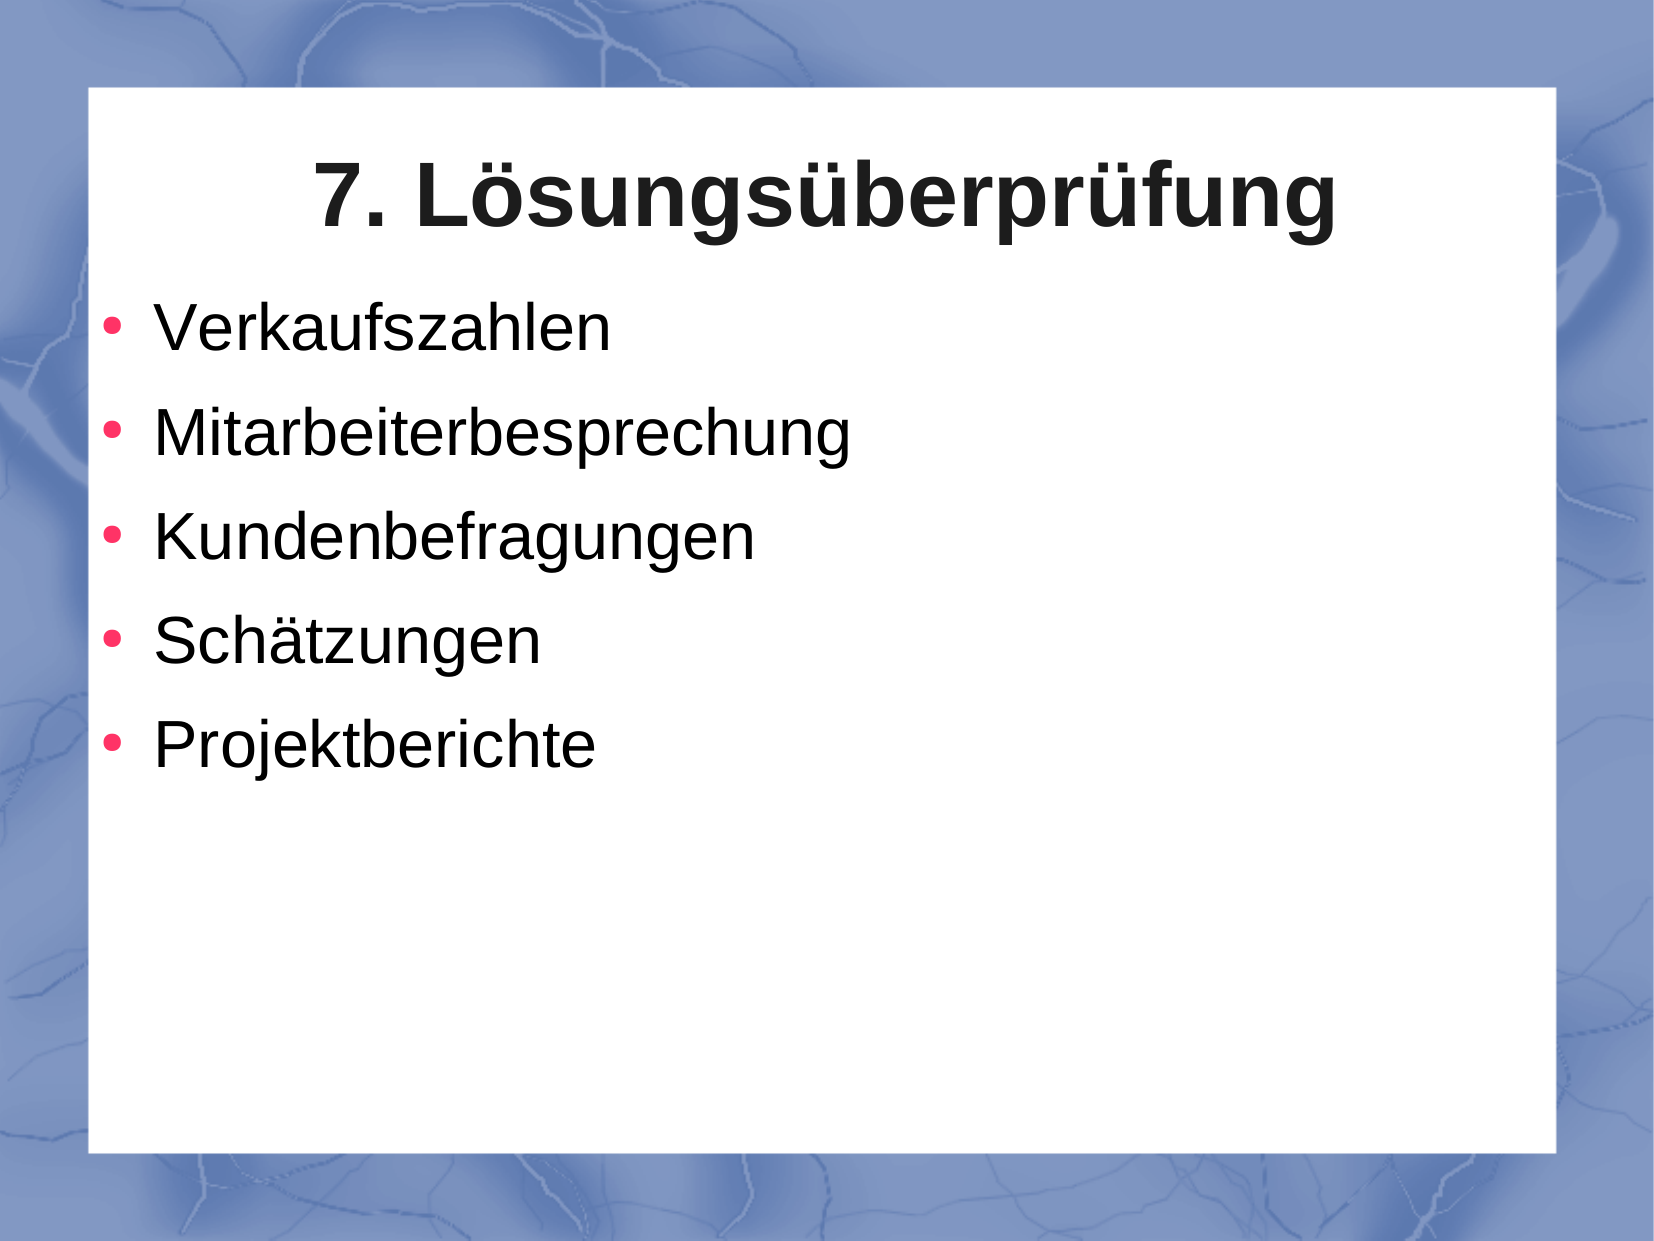

# 7. Lösungsüberprüfung
Verkaufszahlen
Mitarbeiterbesprechung
Kundenbefragungen
Schätzungen
Projektberichte